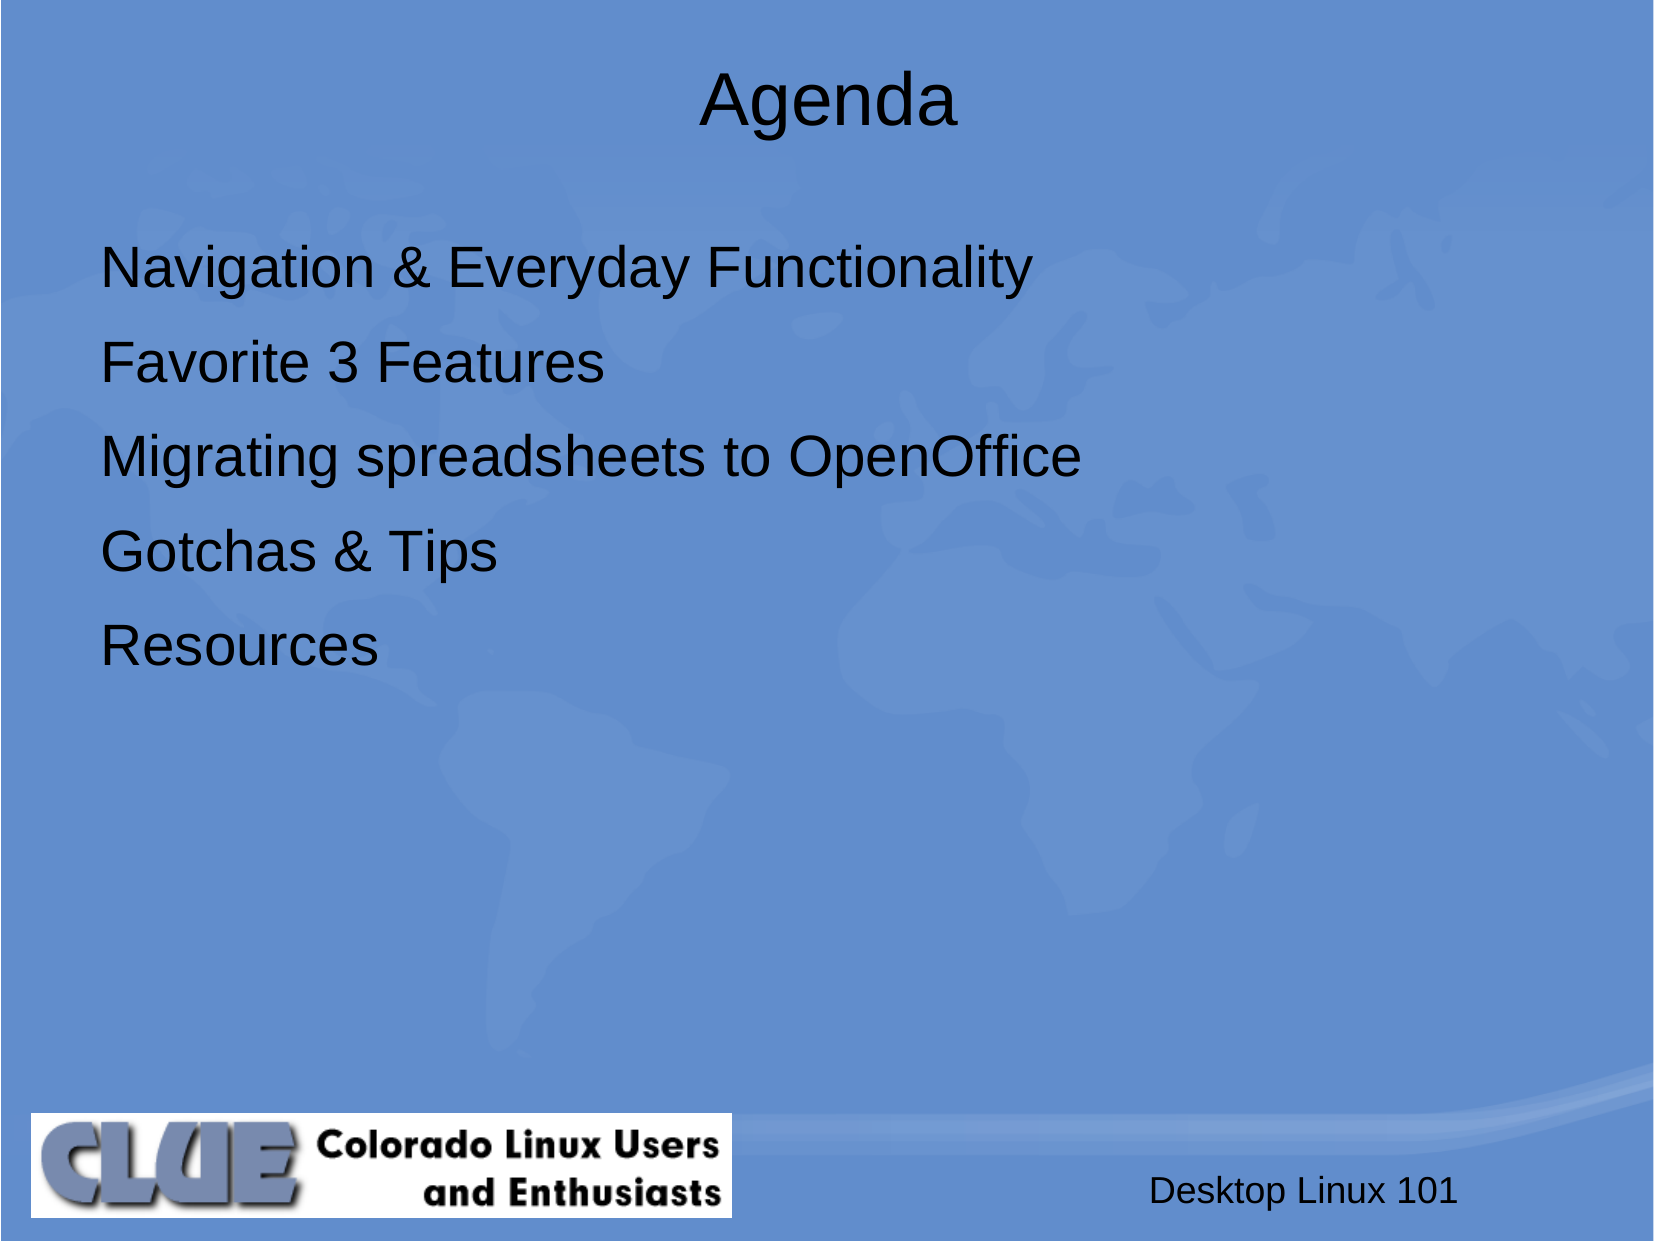

# Agenda
Navigation & Everyday Functionality
Favorite 3 Features
Migrating spreadsheets to OpenOffice
Gotchas & Tips
Resources